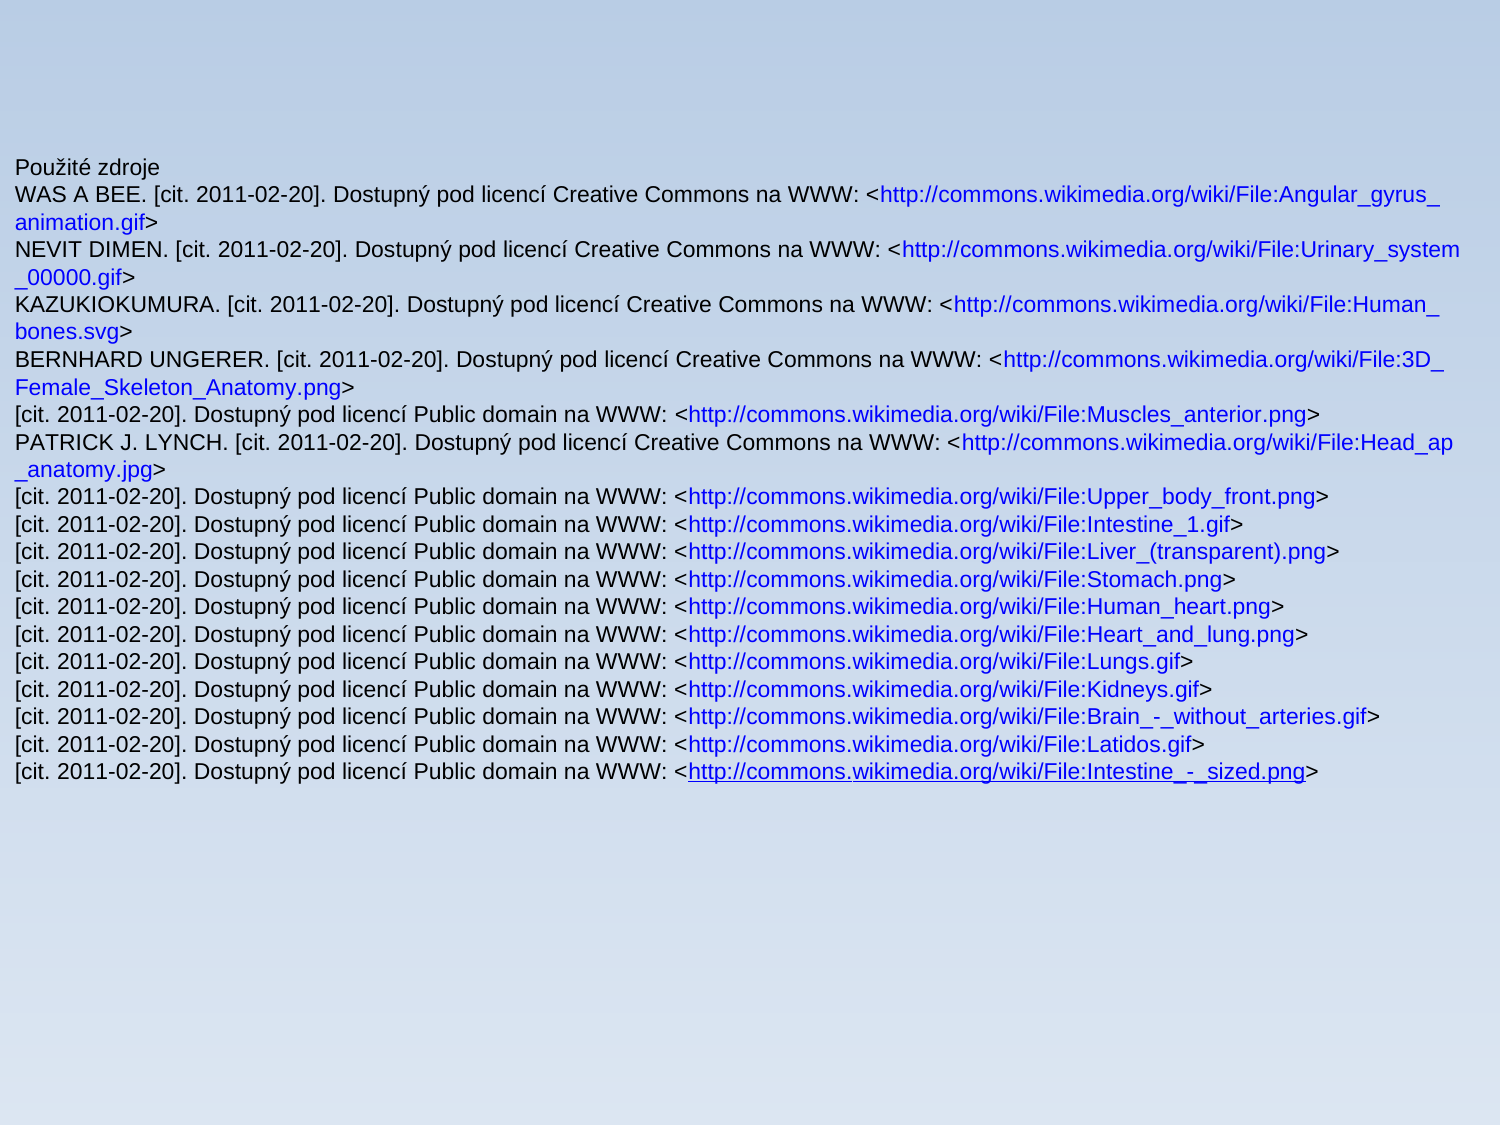

Použité zdroje
WAS A BEE. [cit. 2011-02-20]. Dostupný pod licencí Creative Commons na WWW: <http://commons.wikimedia.org/wiki/File:Angular_gyrus_animation.gif>
NEVIT DIMEN. [cit. 2011-02-20]. Dostupný pod licencí Creative Commons na WWW: <http://commons.wikimedia.org/wiki/File:Urinary_system_00000.gif>
KAZUKIOKUMURA. [cit. 2011-02-20]. Dostupný pod licencí Creative Commons na WWW: <http://commons.wikimedia.org/wiki/File:Human_bones.svg>
BERNHARD UNGERER. [cit. 2011-02-20]. Dostupný pod licencí Creative Commons na WWW: <http://commons.wikimedia.org/wiki/File:3D_Female_Skeleton_Anatomy.png>
[cit. 2011-02-20]. Dostupný pod licencí Public domain na WWW: <http://commons.wikimedia.org/wiki/File:Muscles_anterior.png>
PATRICK J. LYNCH. [cit. 2011-02-20]. Dostupný pod licencí Creative Commons na WWW: <http://commons.wikimedia.org/wiki/File:Head_ap_anatomy.jpg>
[cit. 2011-02-20]. Dostupný pod licencí Public domain na WWW: <http://commons.wikimedia.org/wiki/File:Upper_body_front.png>
[cit. 2011-02-20]. Dostupný pod licencí Public domain na WWW: <http://commons.wikimedia.org/wiki/File:Intestine_1.gif>
[cit. 2011-02-20]. Dostupný pod licencí Public domain na WWW: <http://commons.wikimedia.org/wiki/File:Liver_(transparent).png>
[cit. 2011-02-20]. Dostupný pod licencí Public domain na WWW: <http://commons.wikimedia.org/wiki/File:Stomach.png>
[cit. 2011-02-20]. Dostupný pod licencí Public domain na WWW: <http://commons.wikimedia.org/wiki/File:Human_heart.png>
[cit. 2011-02-20]. Dostupný pod licencí Public domain na WWW: <http://commons.wikimedia.org/wiki/File:Heart_and_lung.png>
[cit. 2011-02-20]. Dostupný pod licencí Public domain na WWW: <http://commons.wikimedia.org/wiki/File:Lungs.gif>
[cit. 2011-02-20]. Dostupný pod licencí Public domain na WWW: <http://commons.wikimedia.org/wiki/File:Kidneys.gif>
[cit. 2011-02-20]. Dostupný pod licencí Public domain na WWW: <http://commons.wikimedia.org/wiki/File:Brain_-_without_arteries.gif>
[cit. 2011-02-20]. Dostupný pod licencí Public domain na WWW: <http://commons.wikimedia.org/wiki/File:Latidos.gif>
[cit. 2011-02-20]. Dostupný pod licencí Public domain na WWW: <http://commons.wikimedia.org/wiki/File:Intestine_-_sized.png>